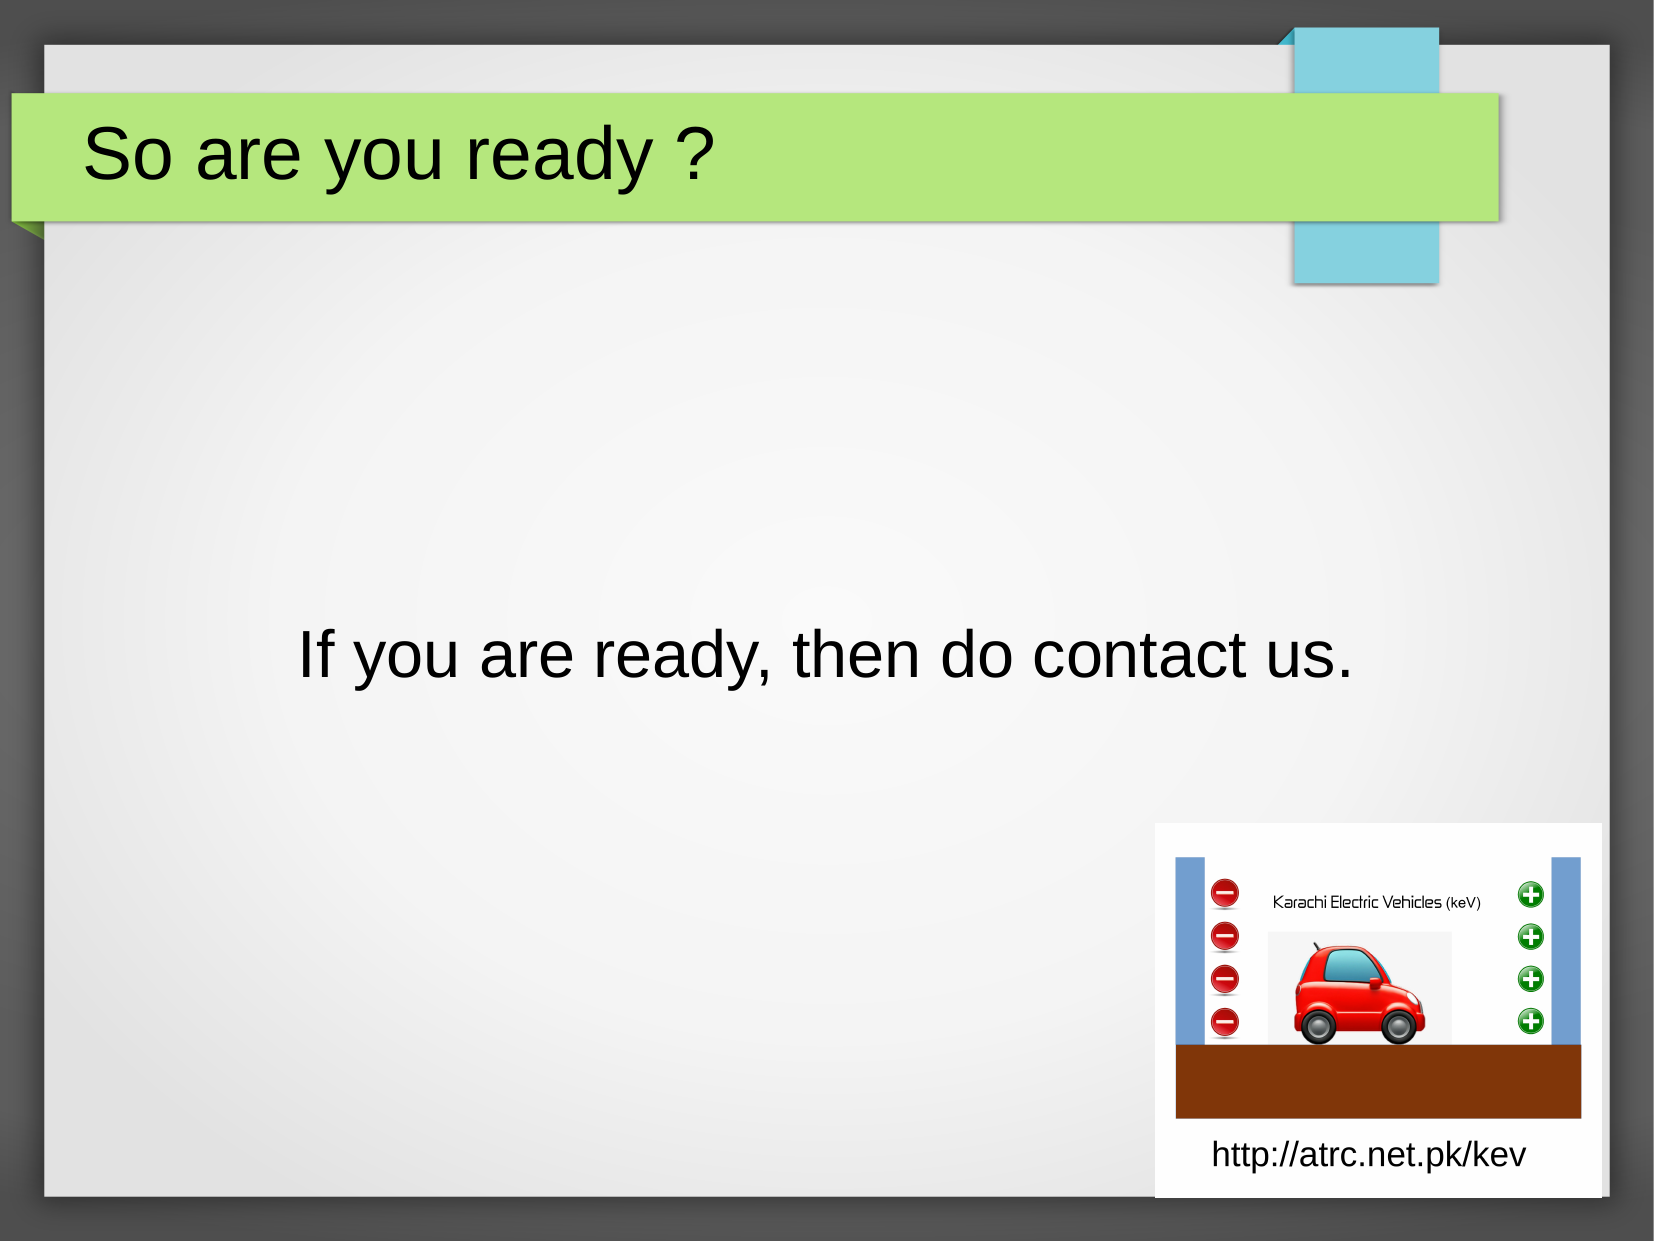

# So are you ready ?
If you are ready, then do contact us.